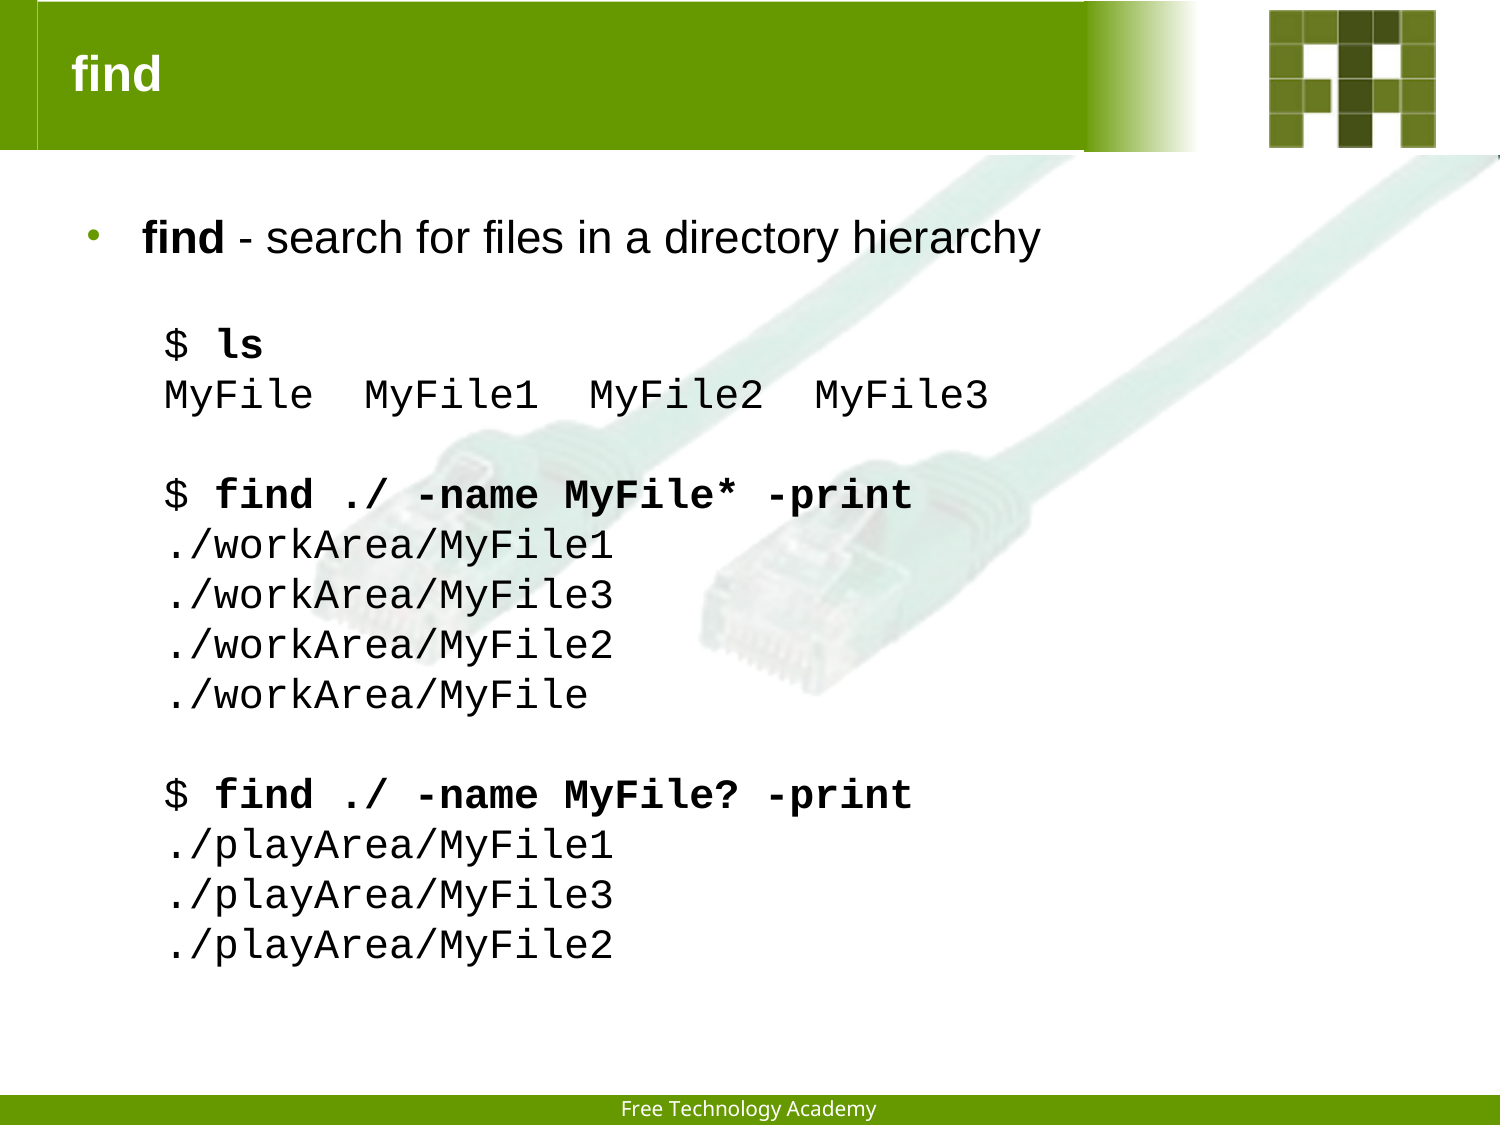

# find
find - search for files in a directory hierarchy
$ ls
MyFile MyFile1 MyFile2 MyFile3
$ find ./ -name MyFile* -print
./workArea/MyFile1
./workArea/MyFile3
./workArea/MyFile2
./workArea/MyFile
$ find ./ -name MyFile? -print
./playArea/MyFile1
./playArea/MyFile3
./playArea/MyFile2